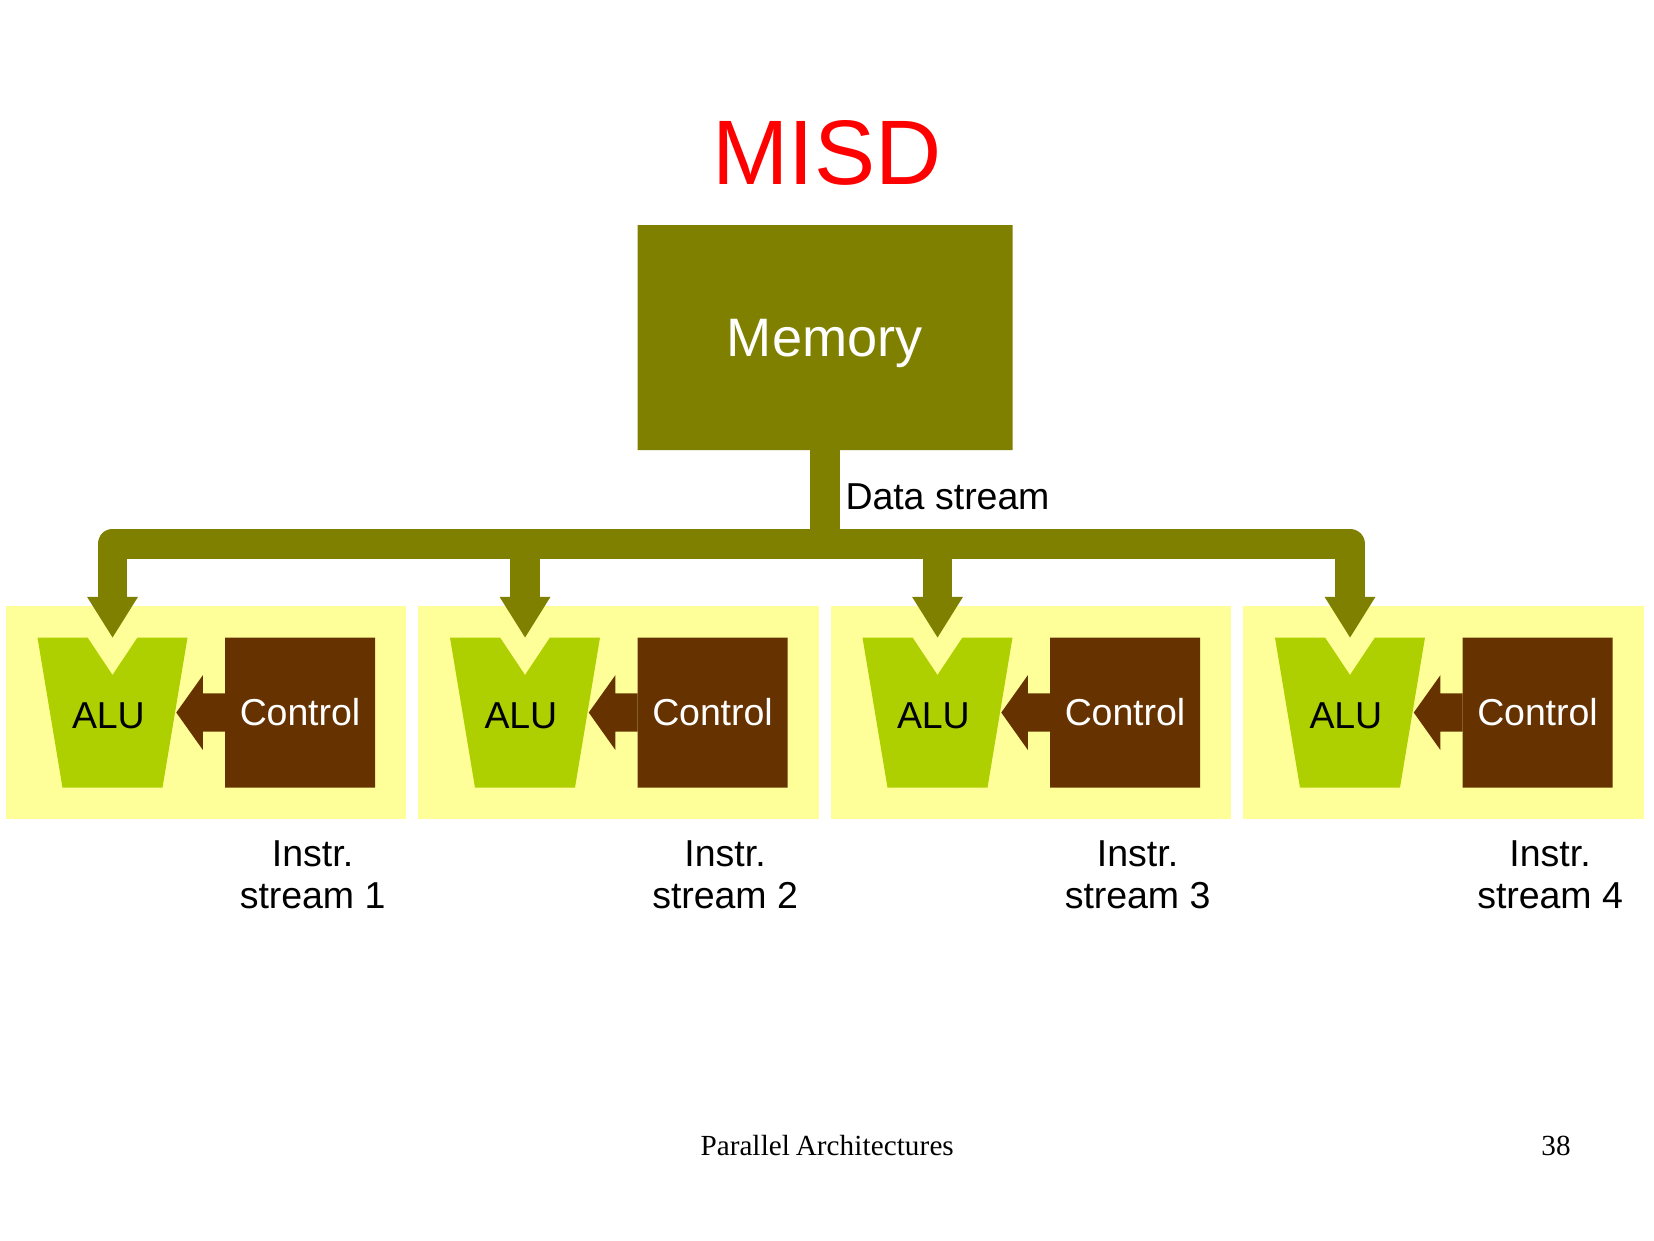

# MISD
Memory
Data stream
ALU
Control
ALU
Control
ALU
Control
ALU
Control
Instr.
stream 1
Instr.
stream 2
Instr.
stream 3
Instr.
stream 4
Parallel Architectures
38